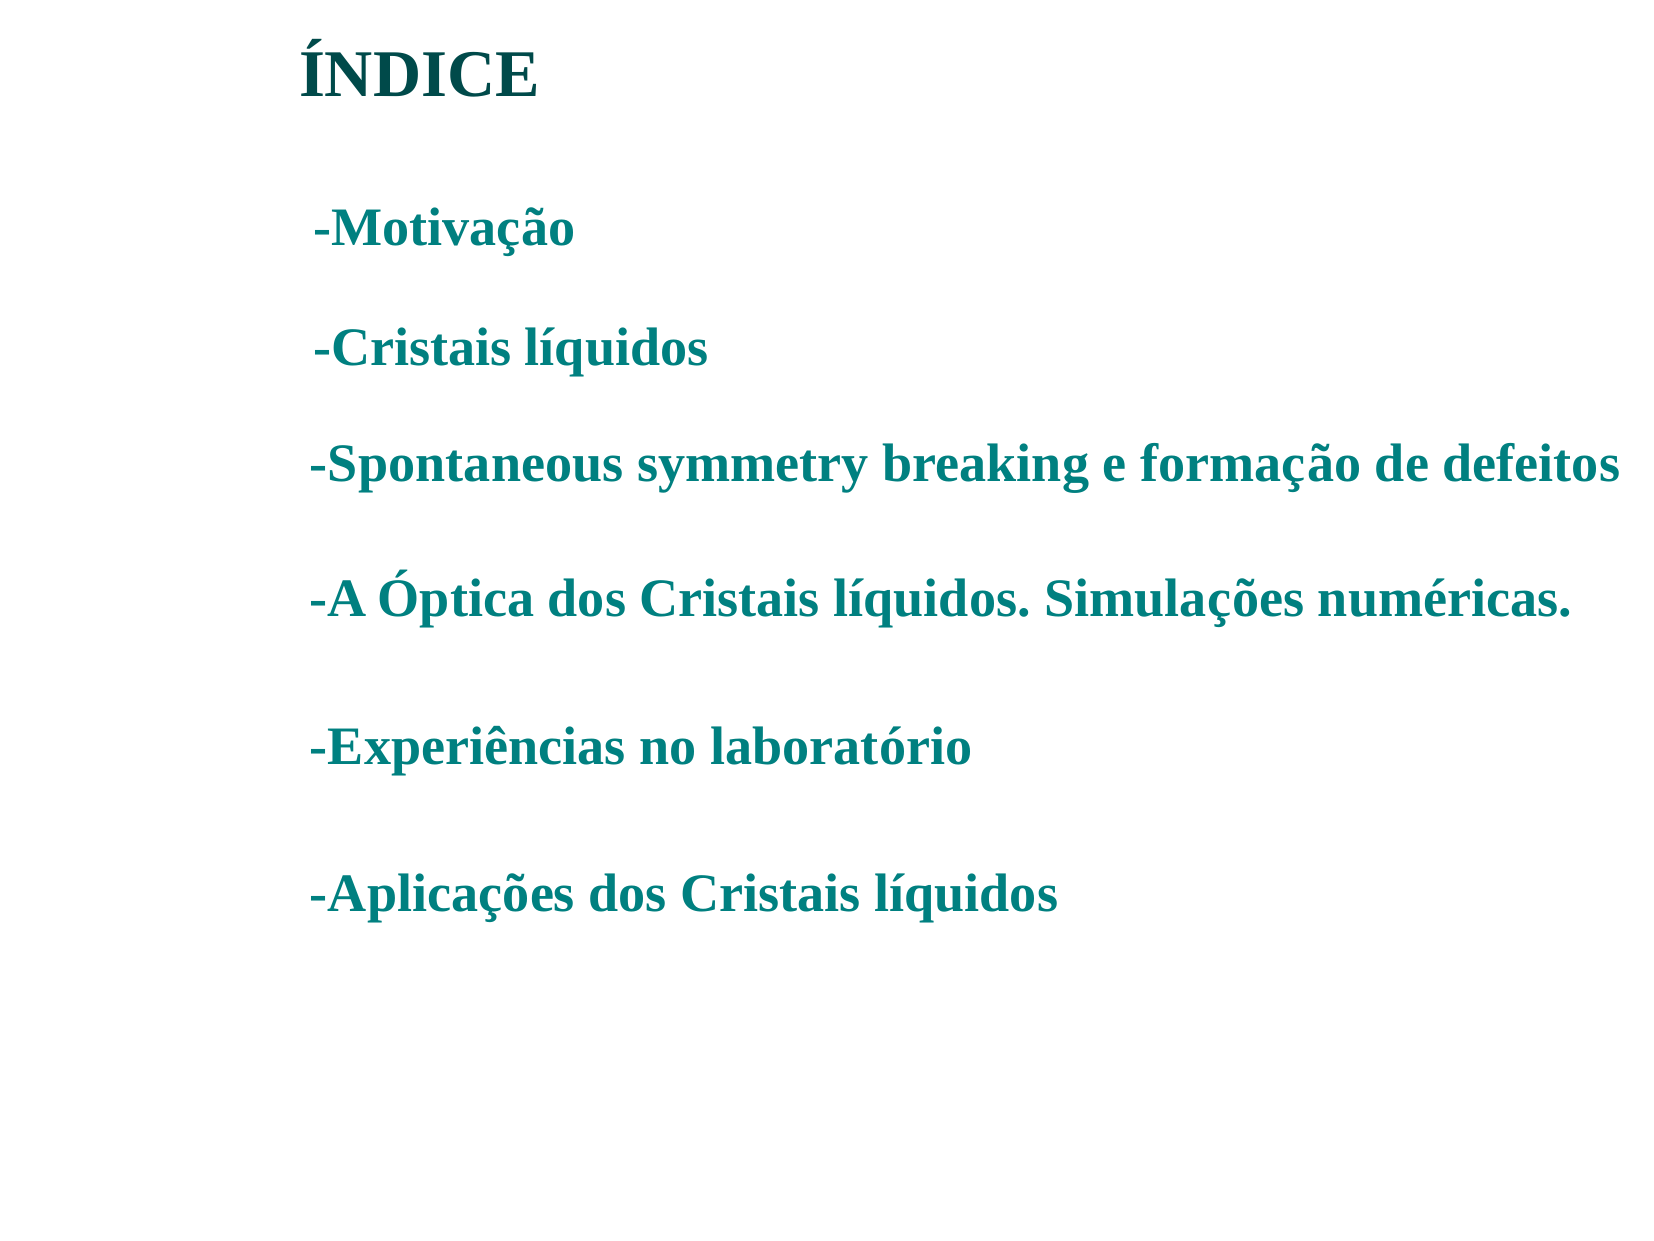

ÍNDICE
-Motivação
-Cristais líquidos
-Spontaneous symmetry breaking e formação de defeitos
-A Óptica dos Cristais líquidos. Simulações numéricas.
-Experiências no laboratório
-Aplicações dos Cristais líquidos